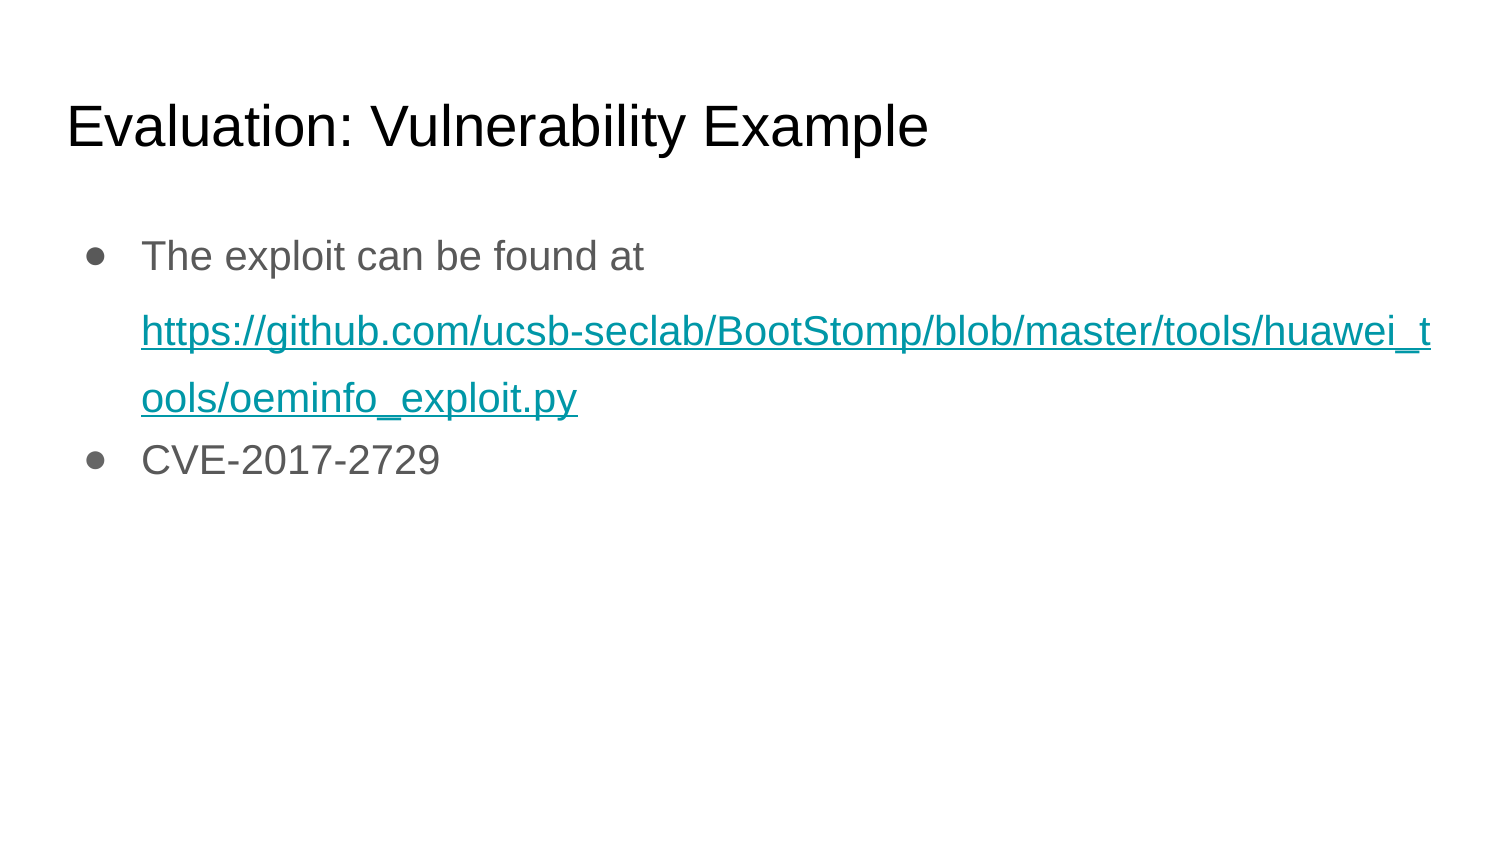

# Evaluation: Vulnerability Example
The exploit can be found at https://github.com/ucsb-seclab/BootStomp/blob/master/tools/huawei_tools/oeminfo_exploit.py
CVE-2017-2729